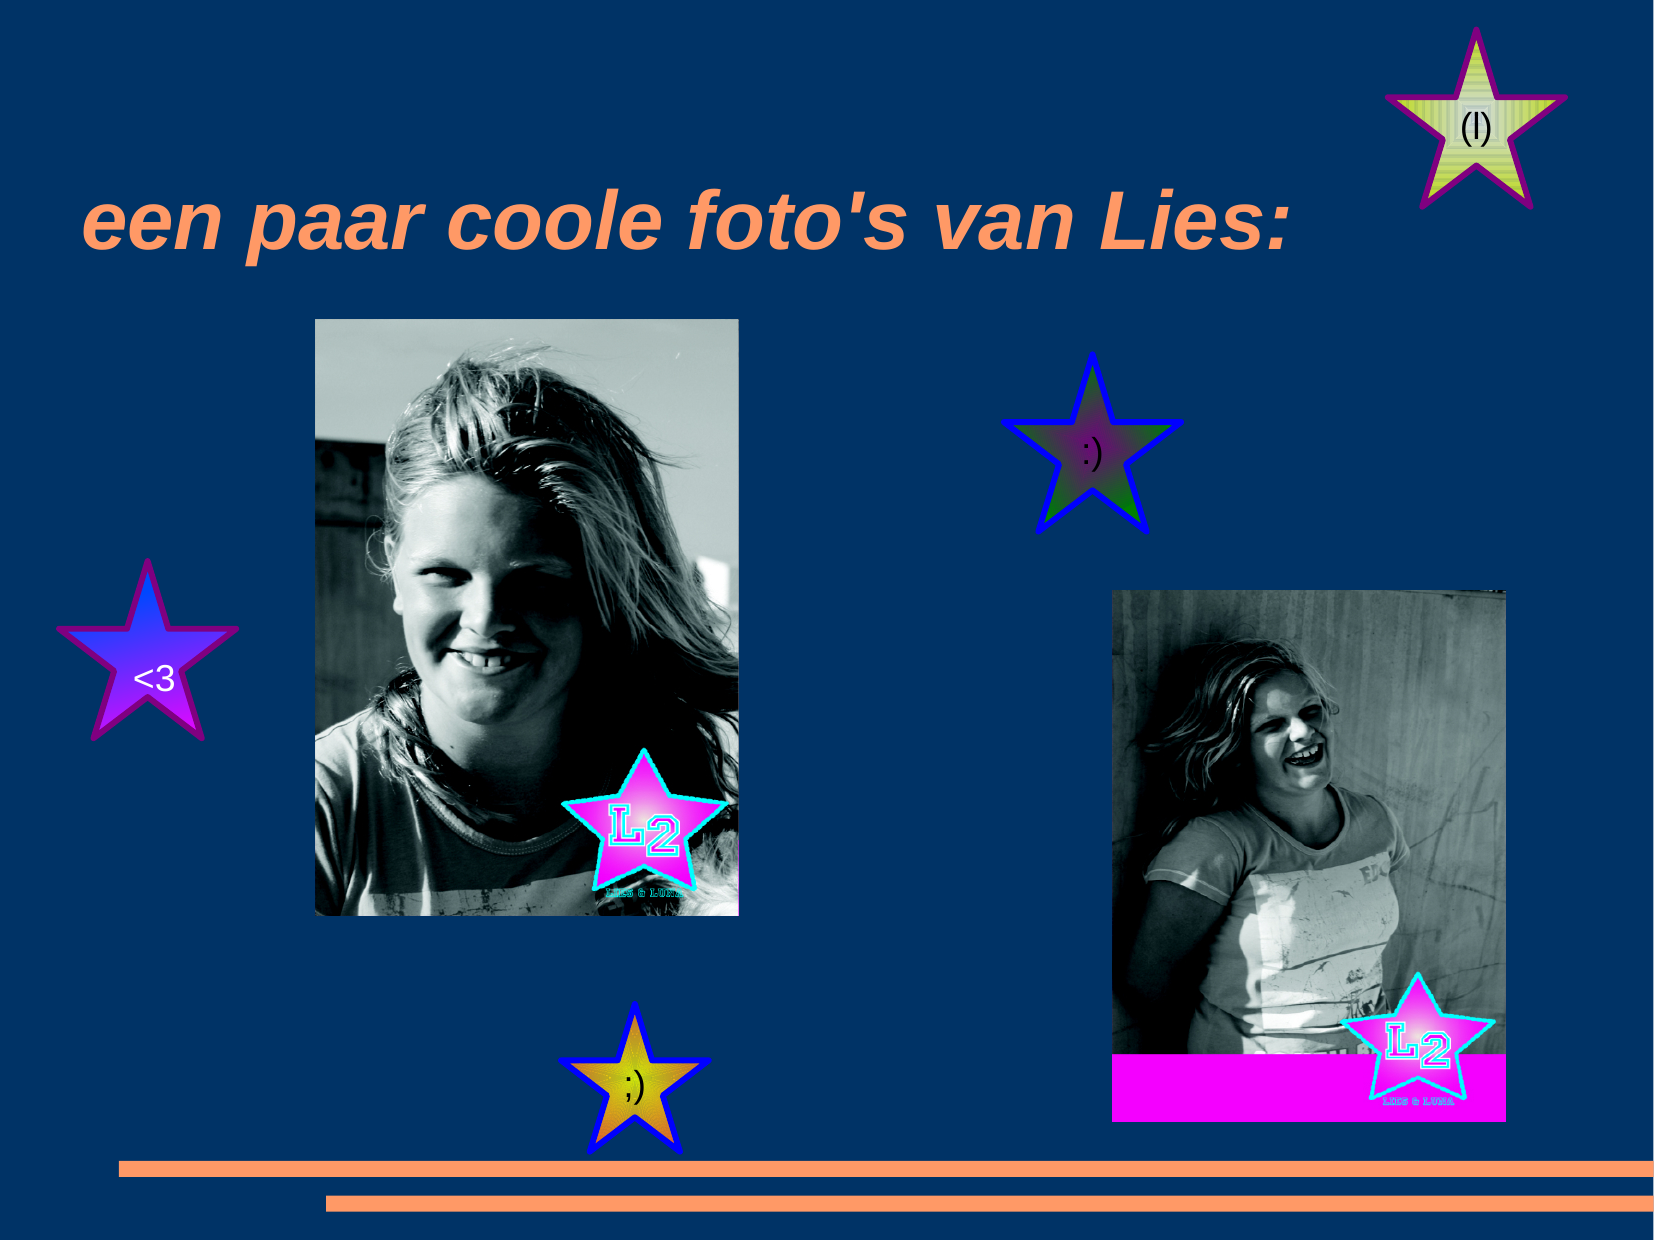

(l)
# een paar coole foto's van Lies:
:)
<3
;)